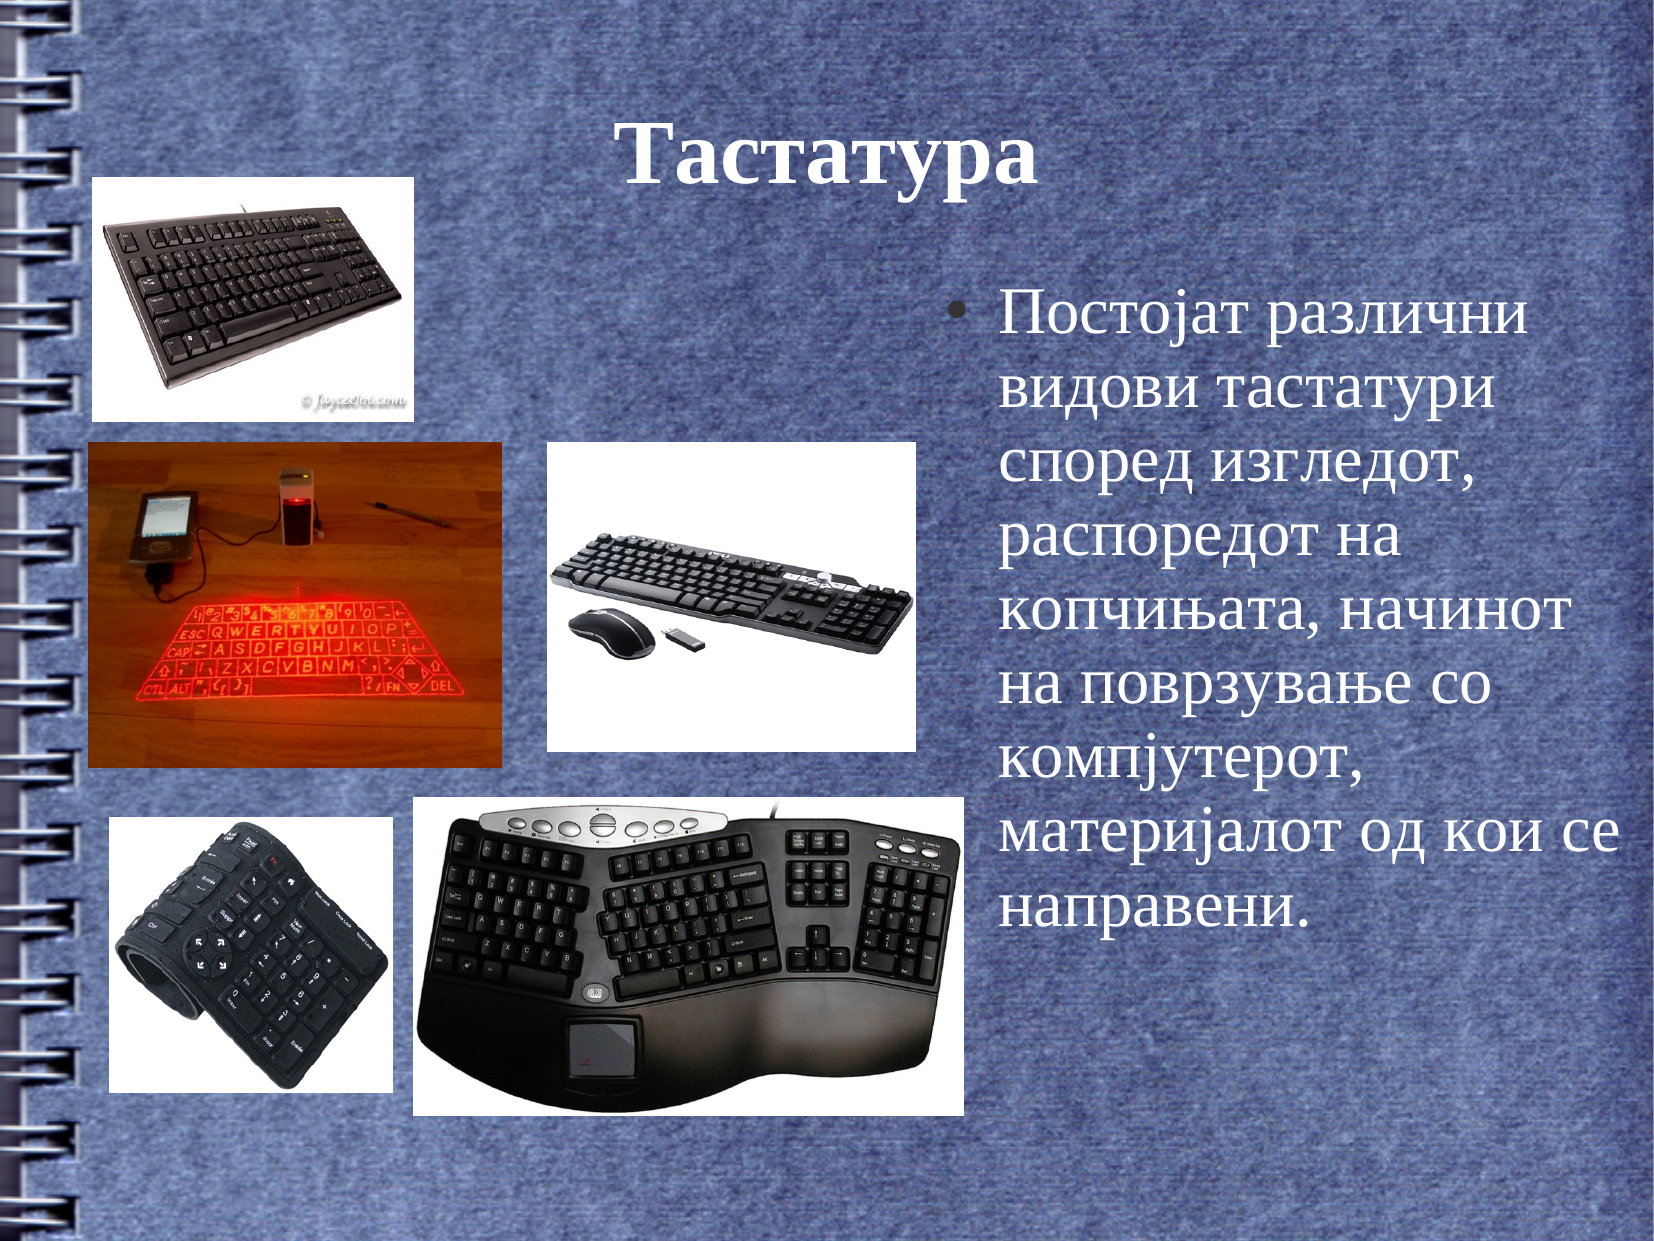

# Тастатура
Постојат различни видови тастатури според изгледот, распоредот на копчињата, начинот на поврзување со компјутерот, материјалот од кои се направени.